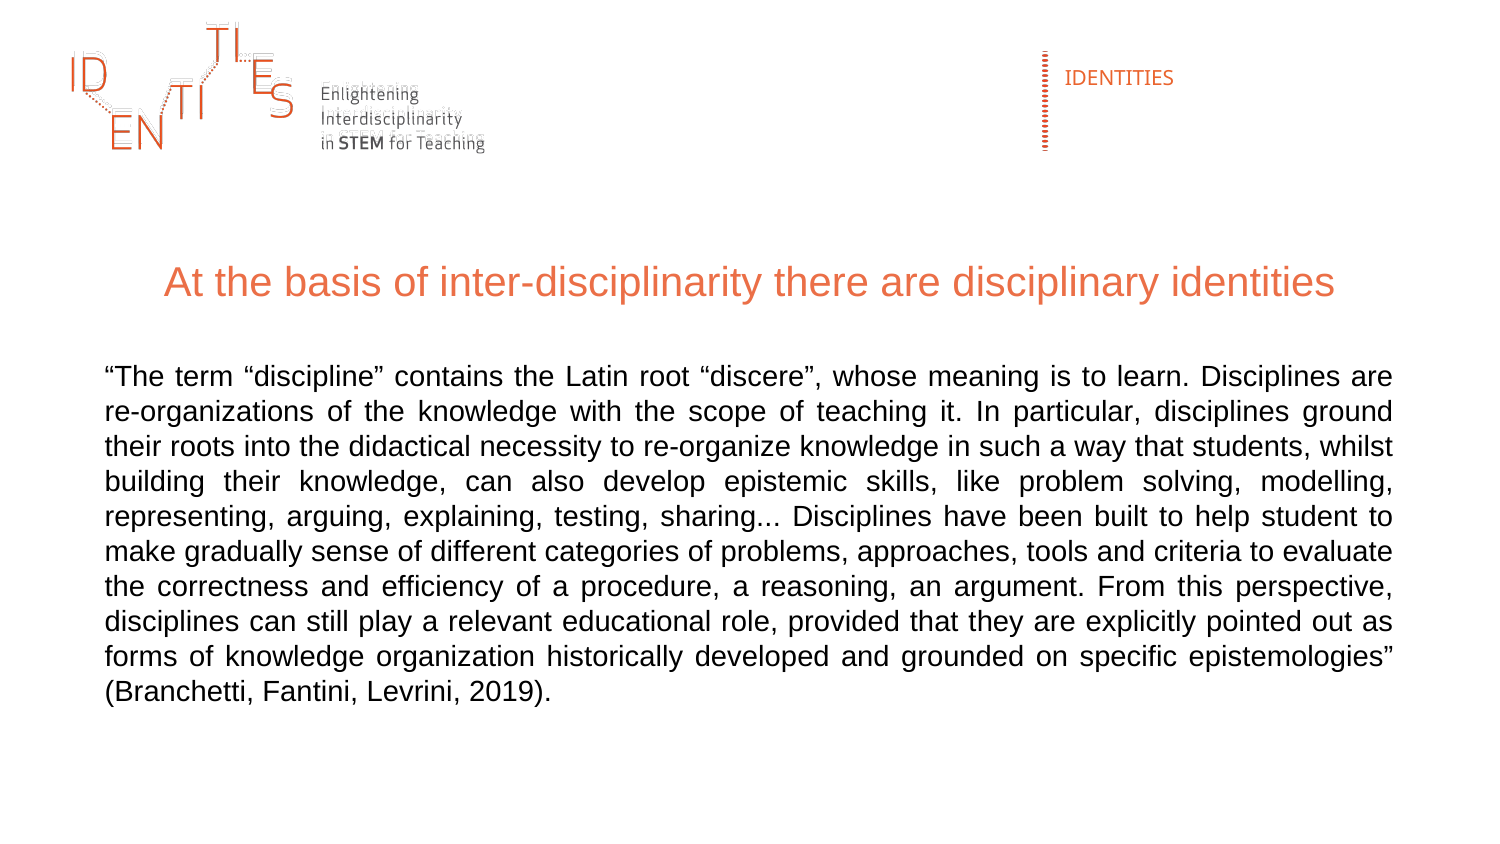

IDENTITIES
At the basis of inter-disciplinarity there are disciplinary identities
“The term “discipline” contains the Latin root “discere”, whose meaning is to learn. Disciplines are re-organizations of the knowledge with the scope of teaching it. In particular, disciplines ground their roots into the didactical necessity to re-organize knowledge in such a way that students, whilst building their knowledge, can also develop epistemic skills, like problem solving, modelling, representing, arguing, explaining, testing, sharing... Disciplines have been built to help student to make gradually sense of different categories of problems, approaches, tools and criteria to evaluate the correctness and efficiency of a procedure, a reasoning, an argument. From this perspective, disciplines can still play a relevant educational role, provided that they are explicitly pointed out as forms of knowledge organization historically developed and grounded on specific epistemologies” (Branchetti, Fantini, Levrini, 2019).